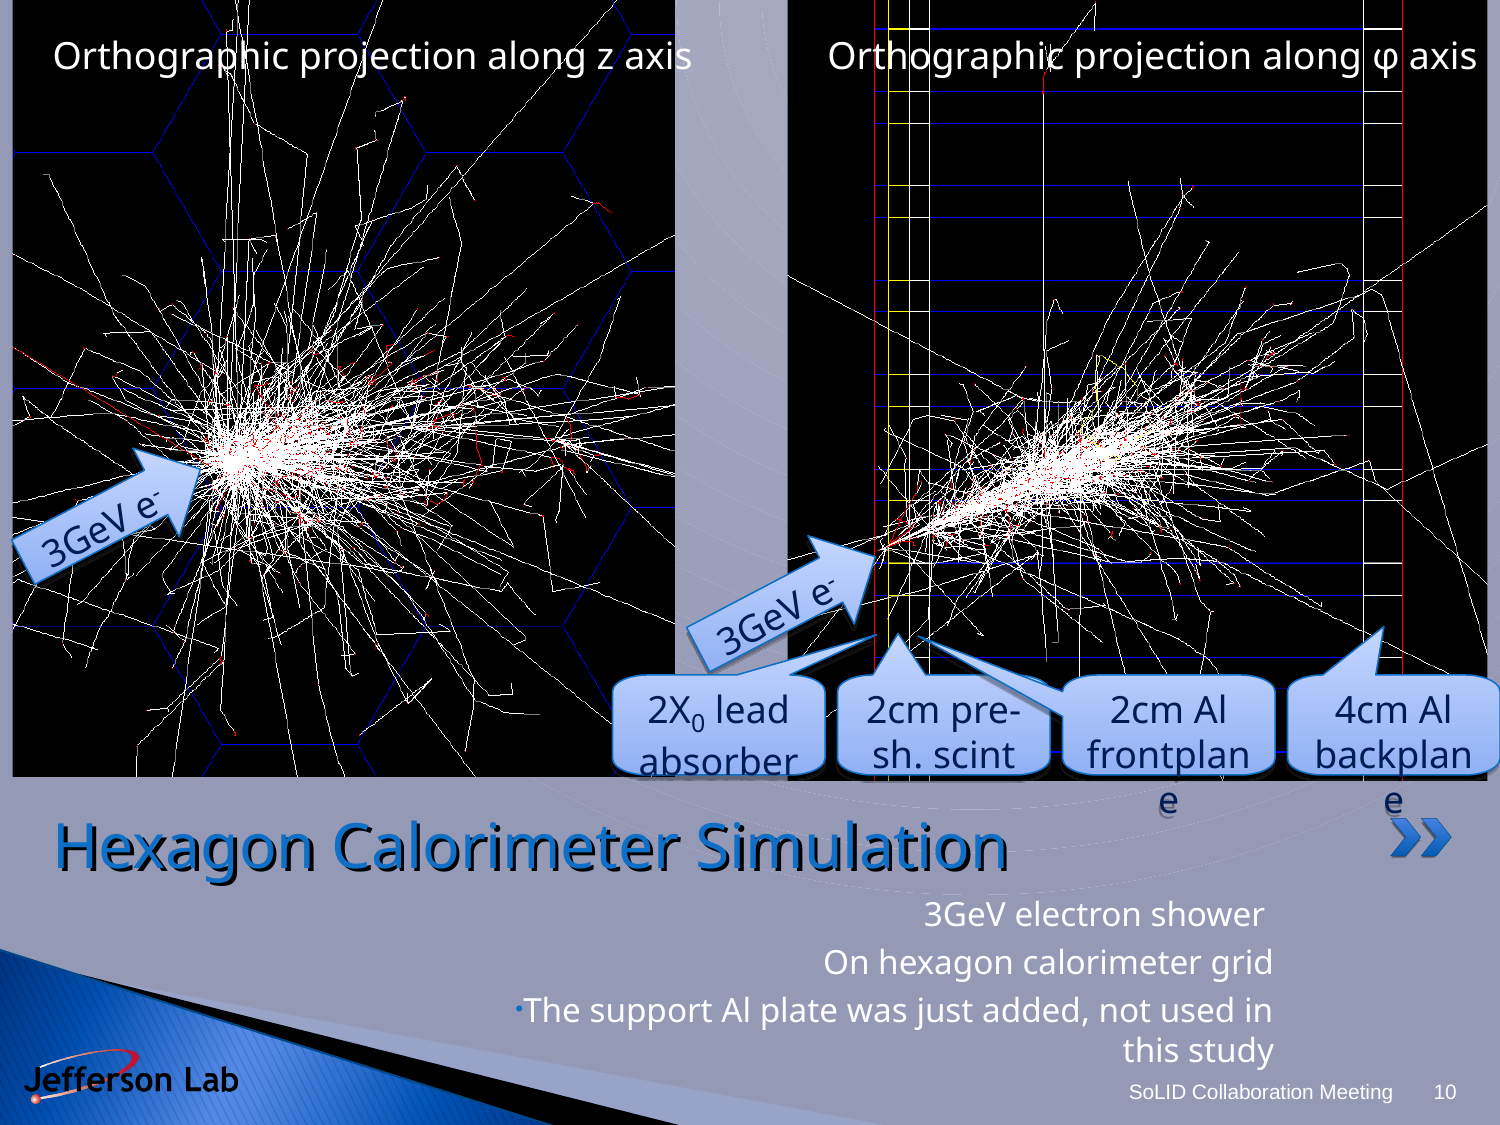

Orthographic projection along z axis
Orthographic projection along φ axis
3GeV e-
3GeV e-
2X0 lead absorber
2cm pre-sh. scint
2cm Al frontplane
4cm Al backplane
Hexagon Calorimeter Simulation
# 3GeV electron shower
On hexagon calorimeter grid
The support Al plate was just added, not used in this study
SoLID Collaboration Meeting
10